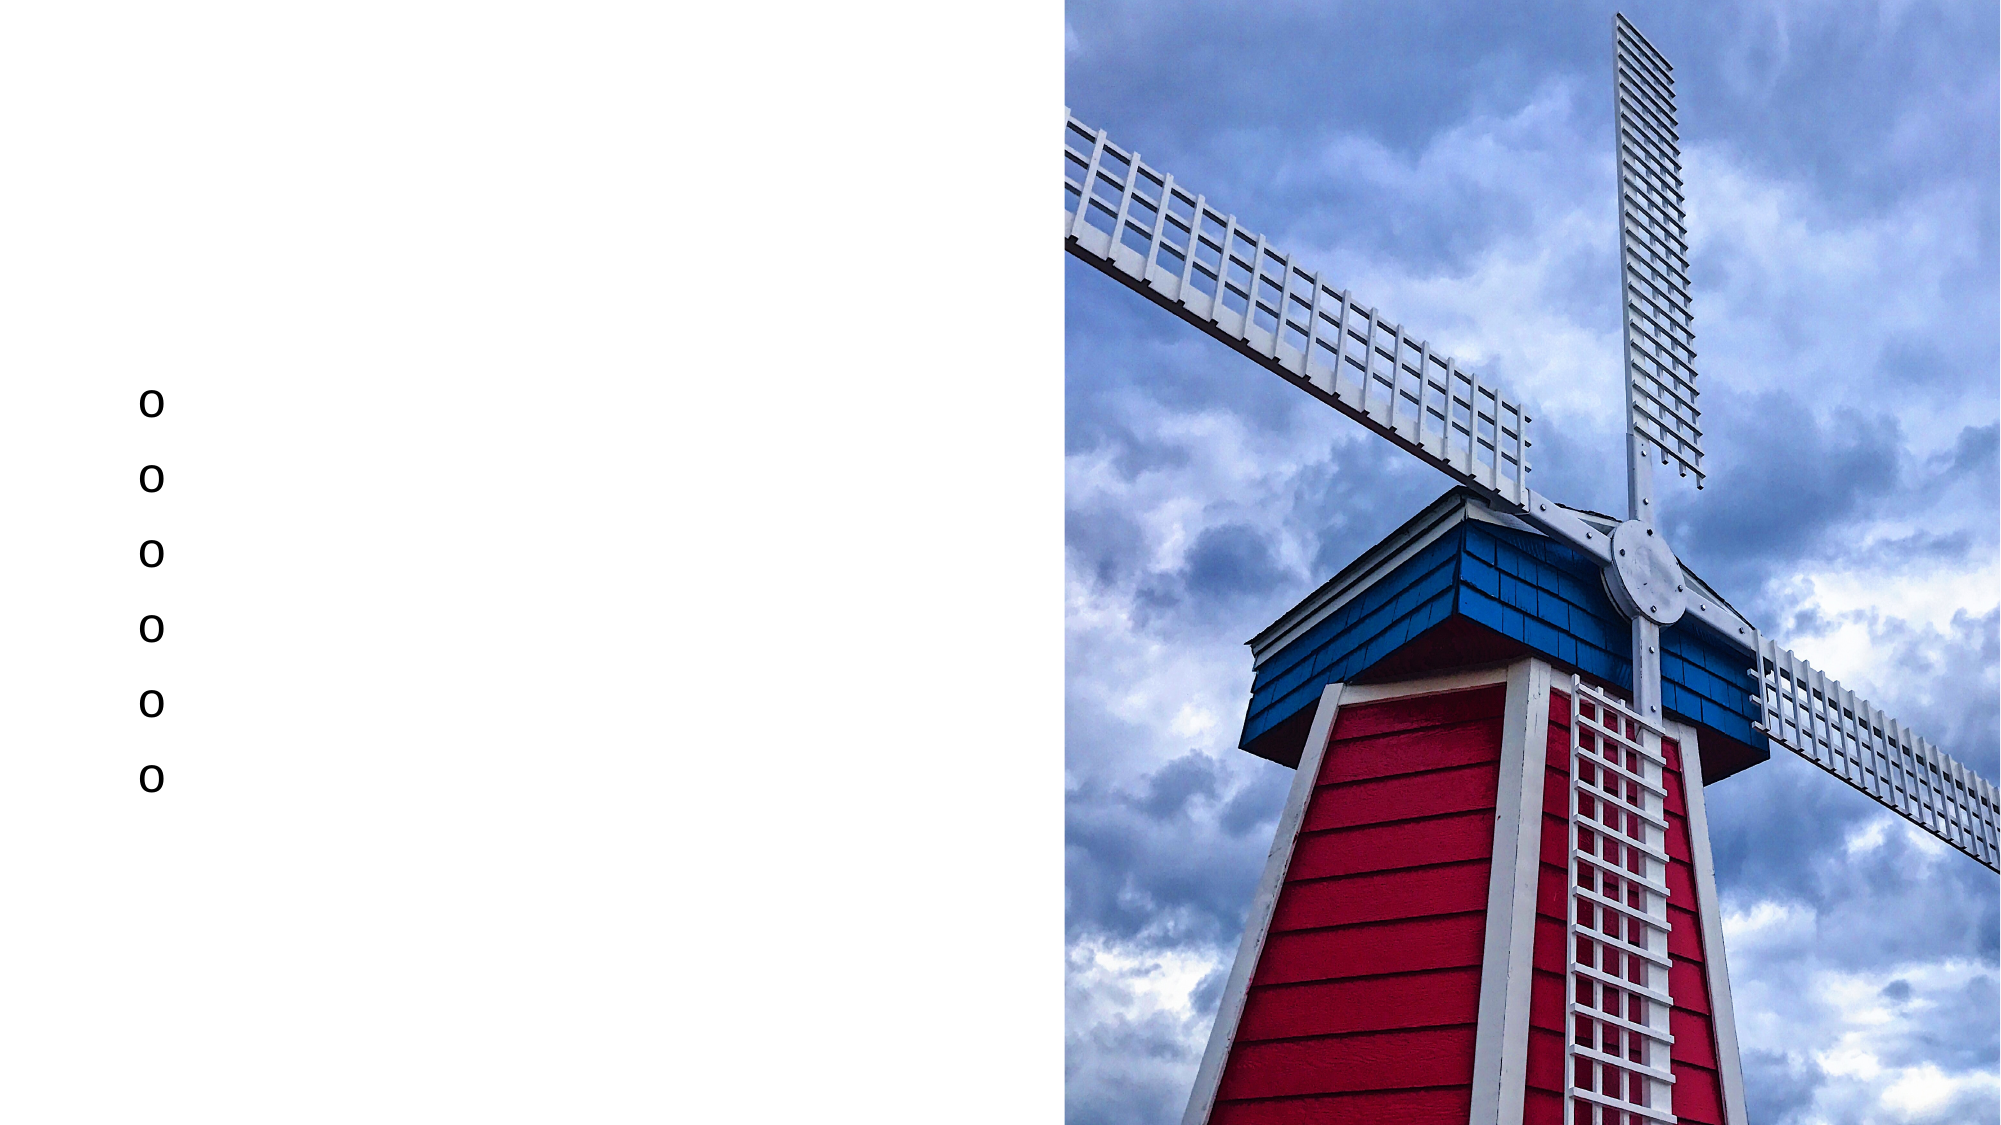

# Définition
Dépend du vent
Force du vent -> éolienne -> électricité
Éolienne = aérogénérateur
Descendante du moulin à vent
1ère éolienne : Dunkerque, 1990
2012 : 4 500 éoliennes en France